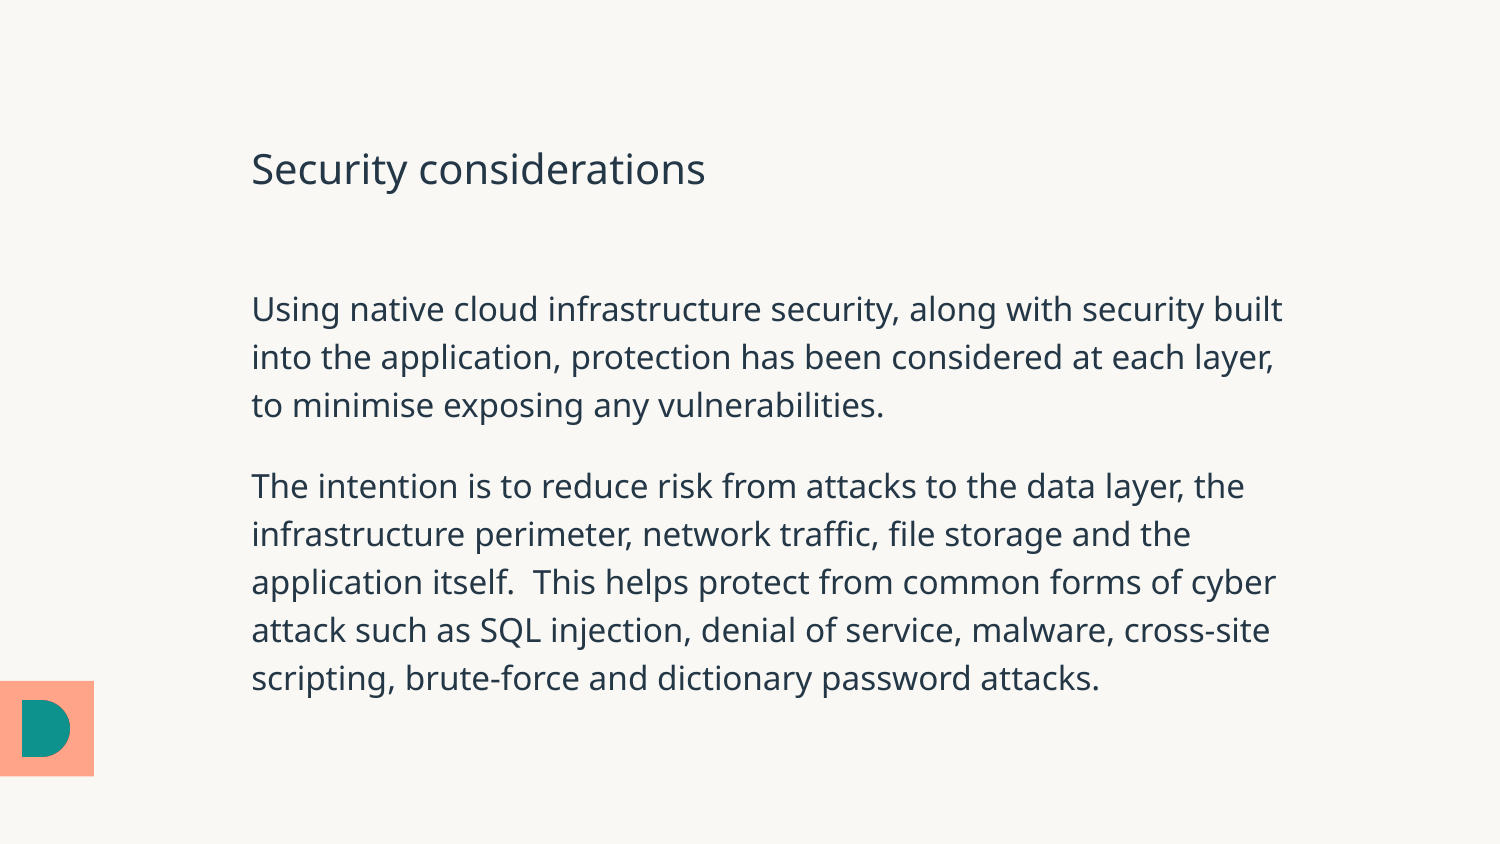

# Security considerations
Using native cloud infrastructure security, along with security built into the application, protection has been considered at each layer, to minimise exposing any vulnerabilities.
The intention is to reduce risk from attacks to the data layer, the infrastructure perimeter, network traffic, file storage and the application itself. This helps protect from common forms of cyber attack such as SQL injection, denial of service, malware, cross-site scripting, brute-force and dictionary password attacks.